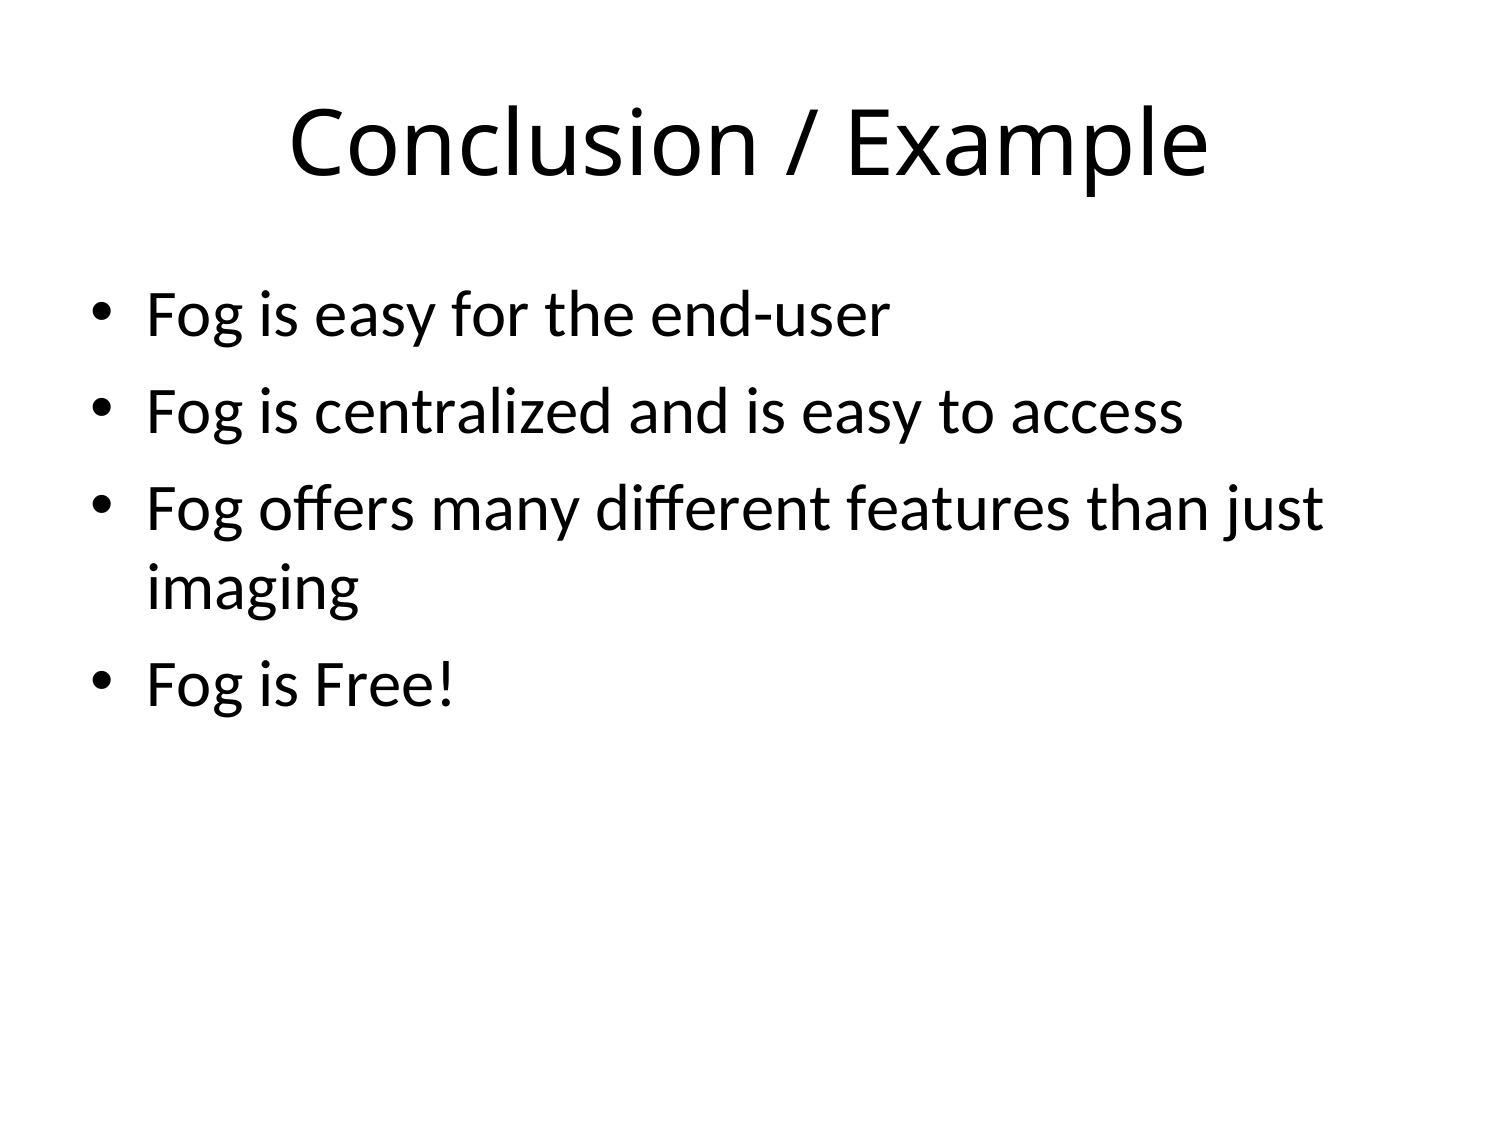

# Conclusion / Example
Fog is easy for the end-user
Fog is centralized and is easy to access
Fog offers many different features than just imaging
Fog is Free!